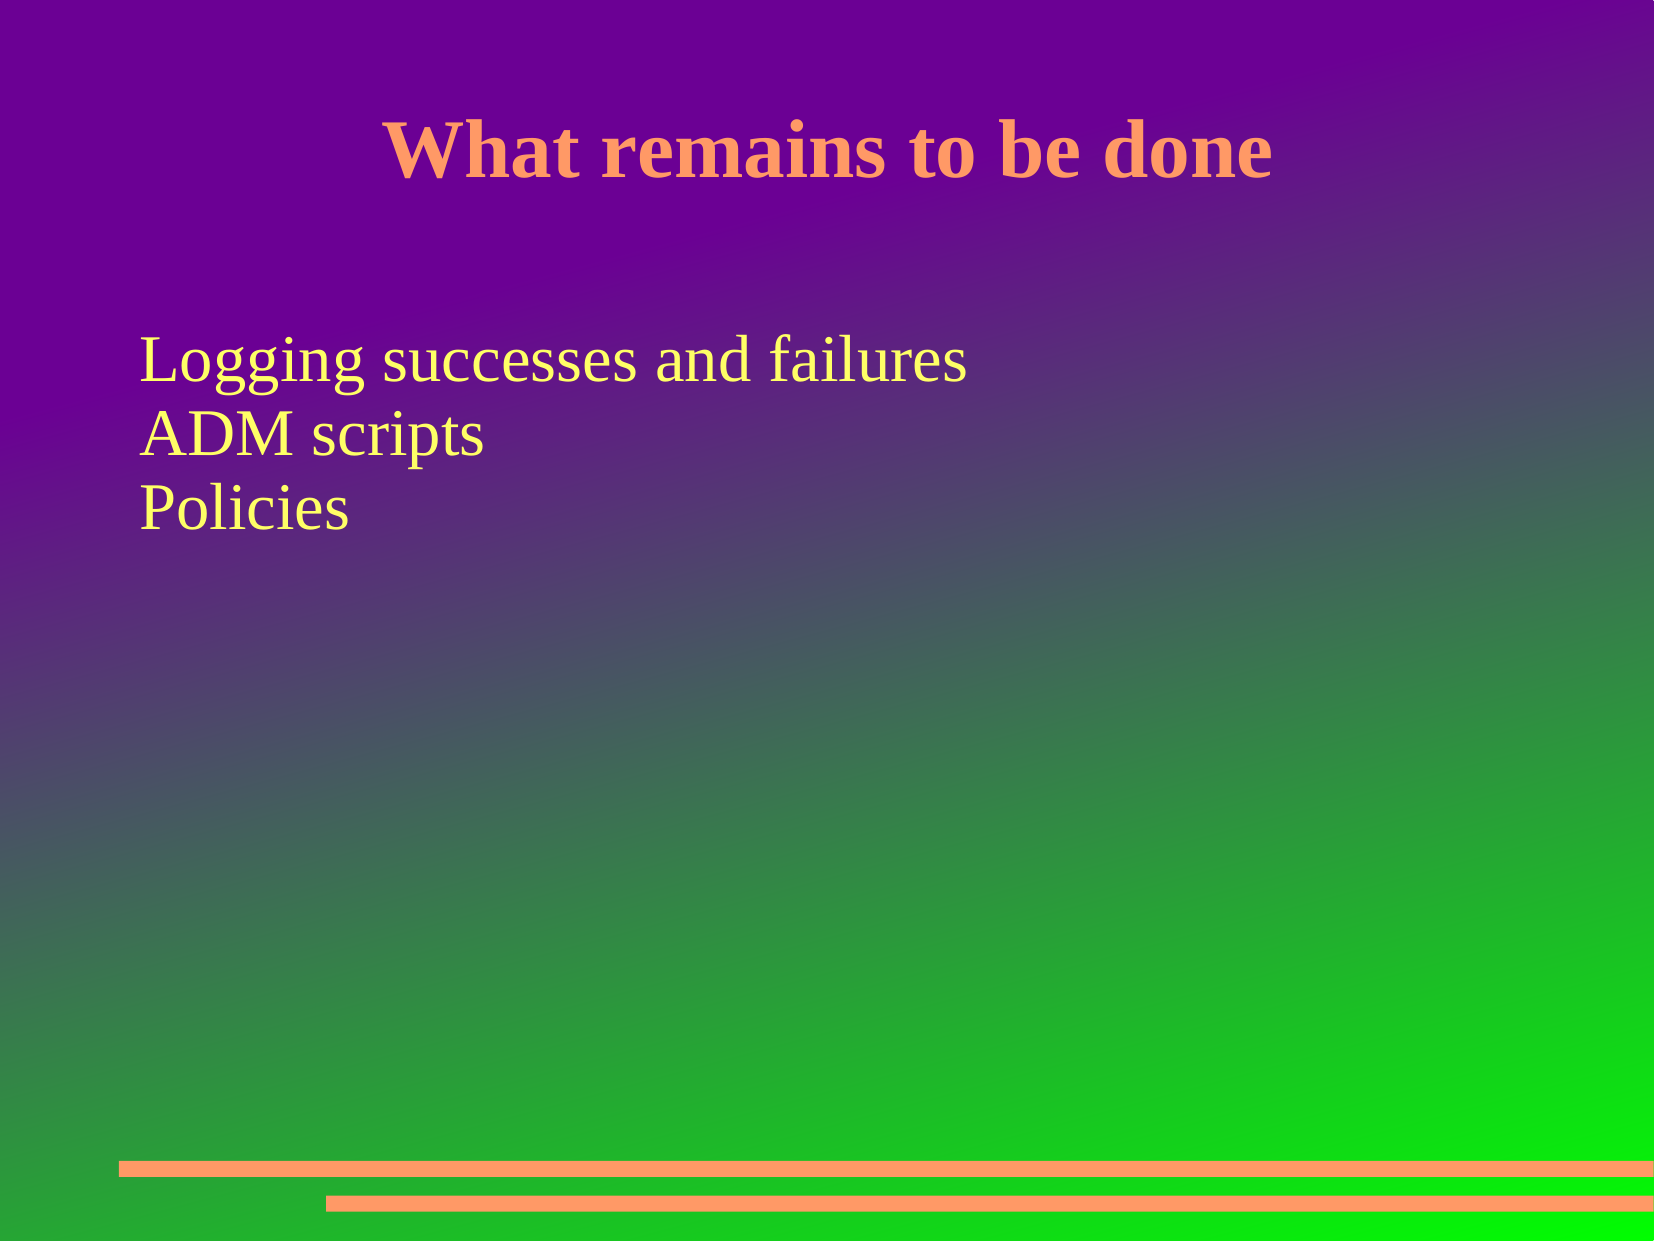

# What remains to be done
Logging successes and failures
ADM scripts
Policies